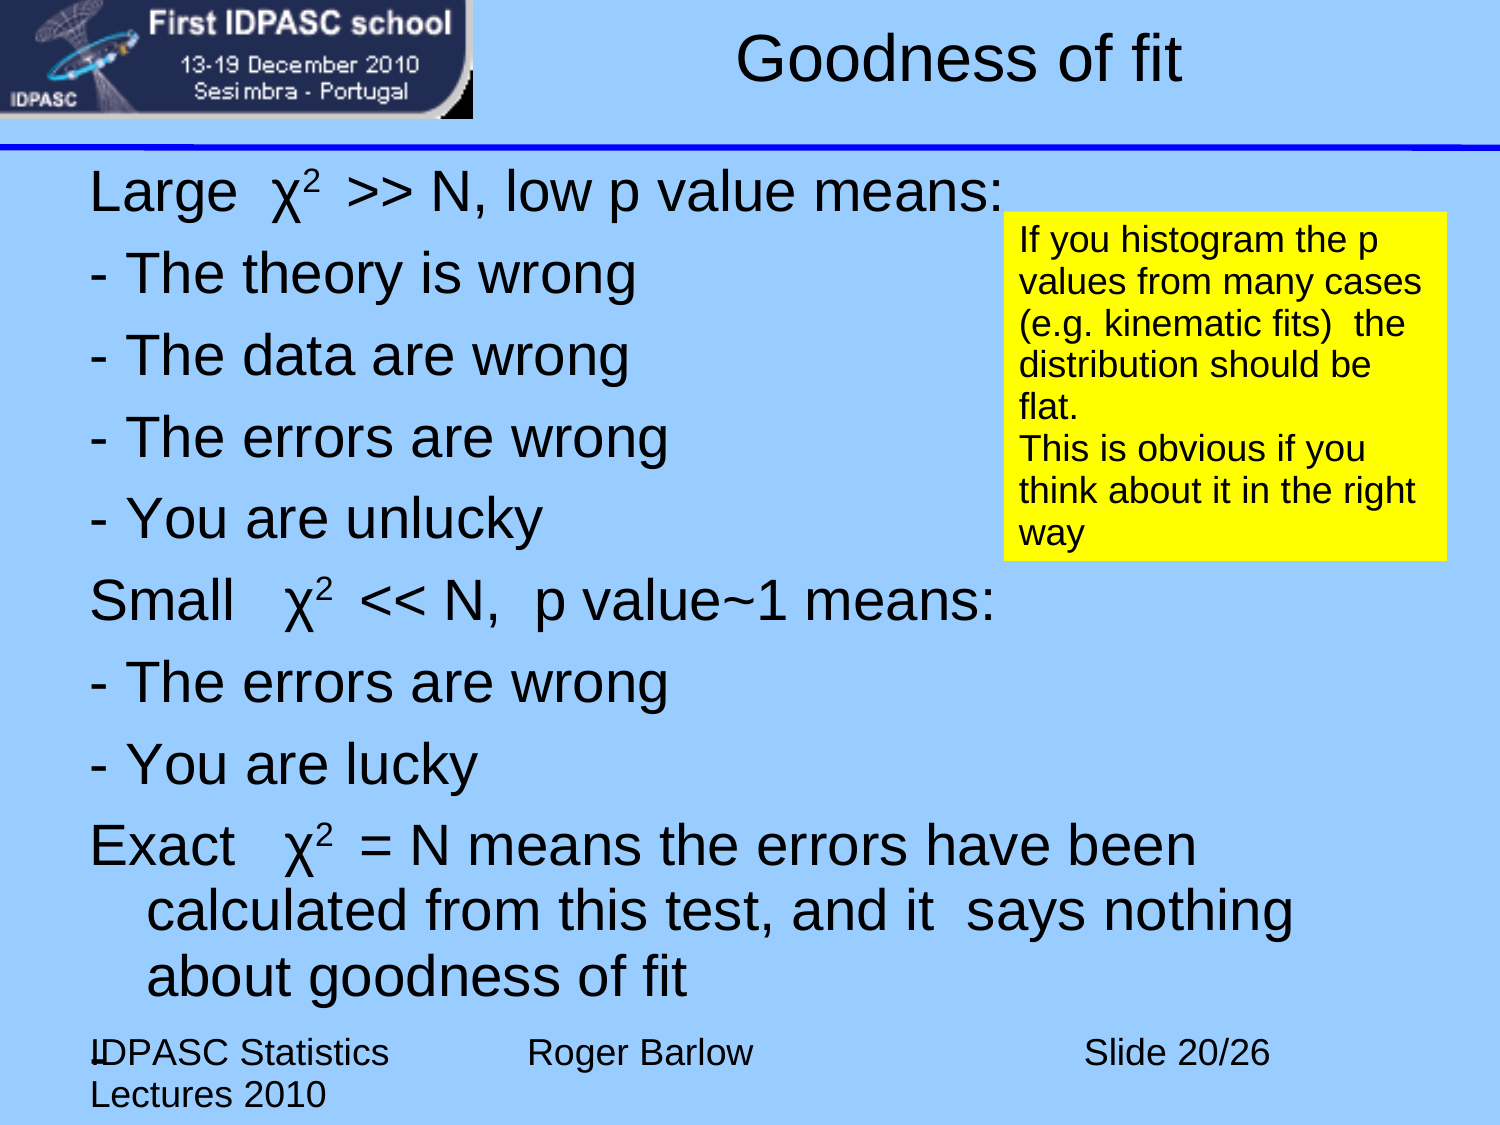

# Goodness of fit
Large χ2 >> N, low p value means:
- The theory is wrong
- The data are wrong
- The errors are wrong
- You are unlucky
Small χ2 << N, p value~1 means:
- The errors are wrong
- You are lucky
Exact χ2 = N means the errors have been calculated from this test, and it says nothing about goodness of fit
-
If you histogram the p values from many cases (e.g. kinematic fits) the distribution should be flat.
This is obvious if you think about it in the right way
20